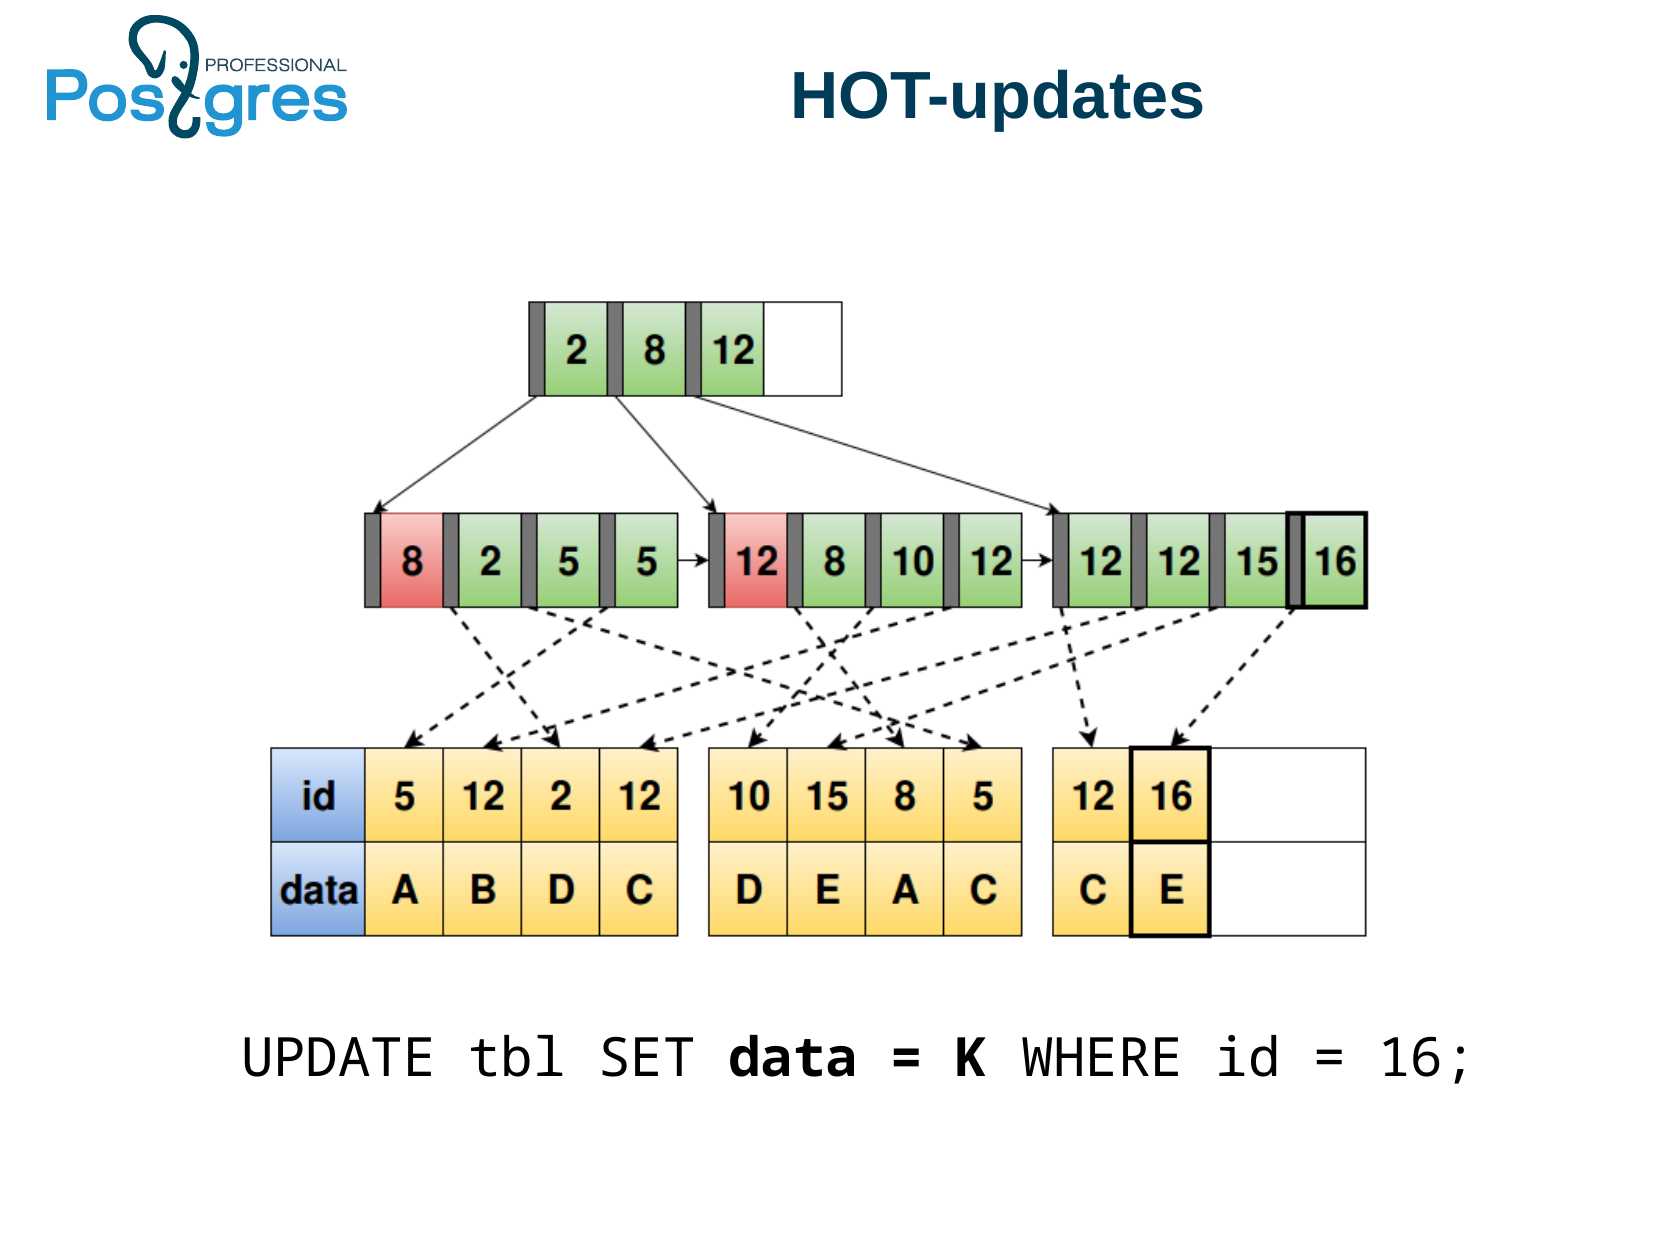

# HOT-updates
UPDATE tbl SET data = K WHERE id = 16;